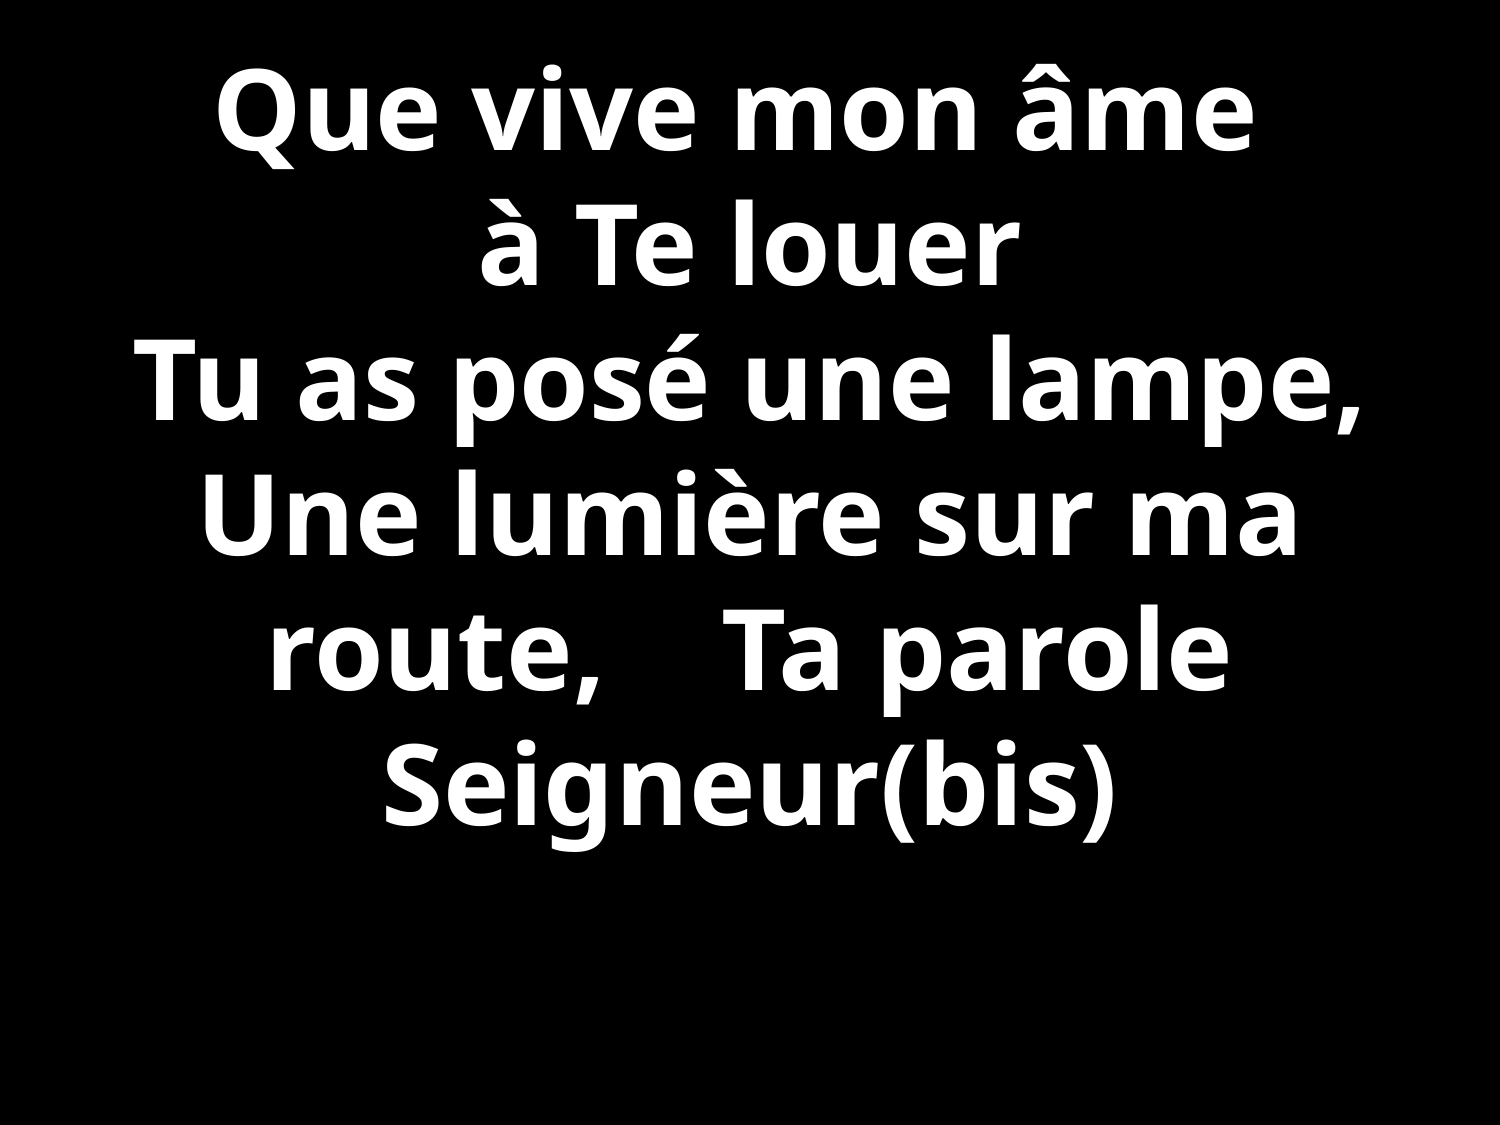

Que vive mon âme
à Te louer
Tu as posé une lampe,
Une lumière sur ma route, Ta parole Seigneur(bis)
#